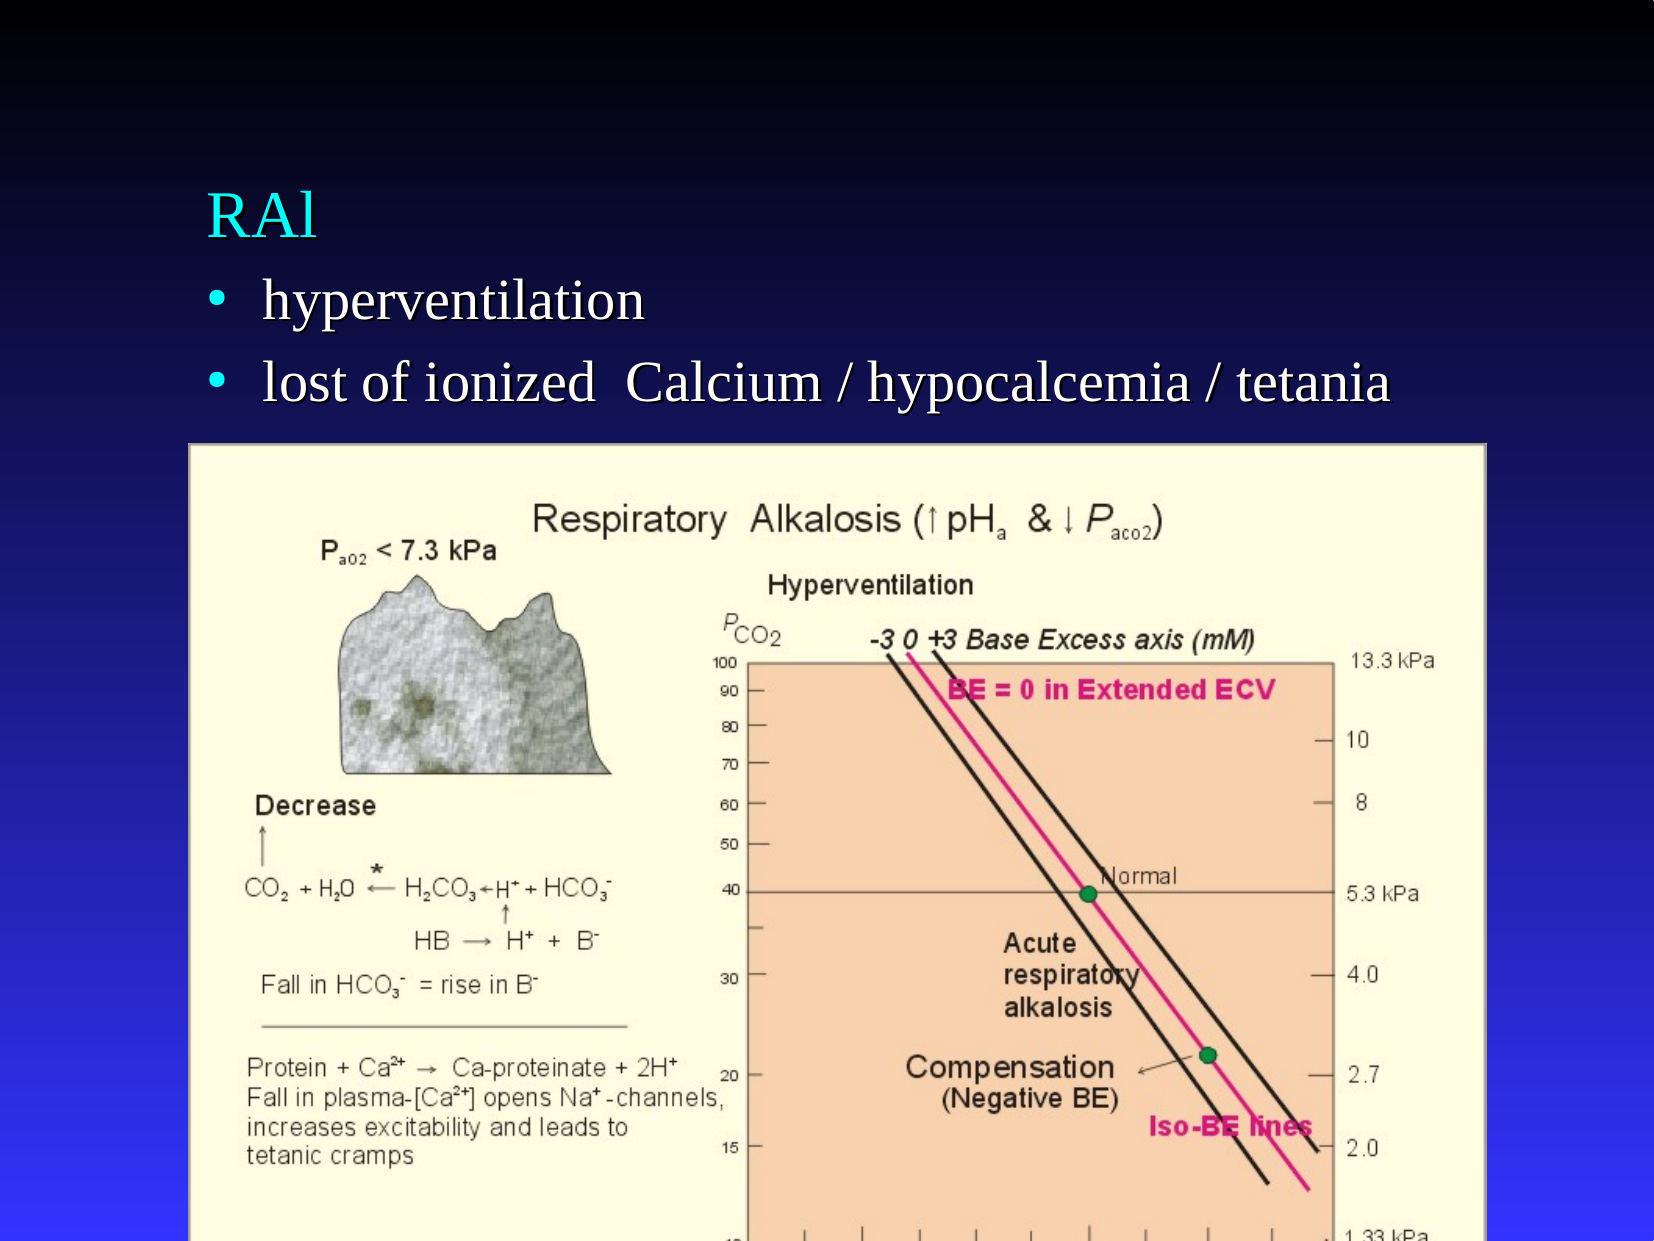

# RAl
hyperventilation
lost of ionized Calcium / hypocalcemia / tetania